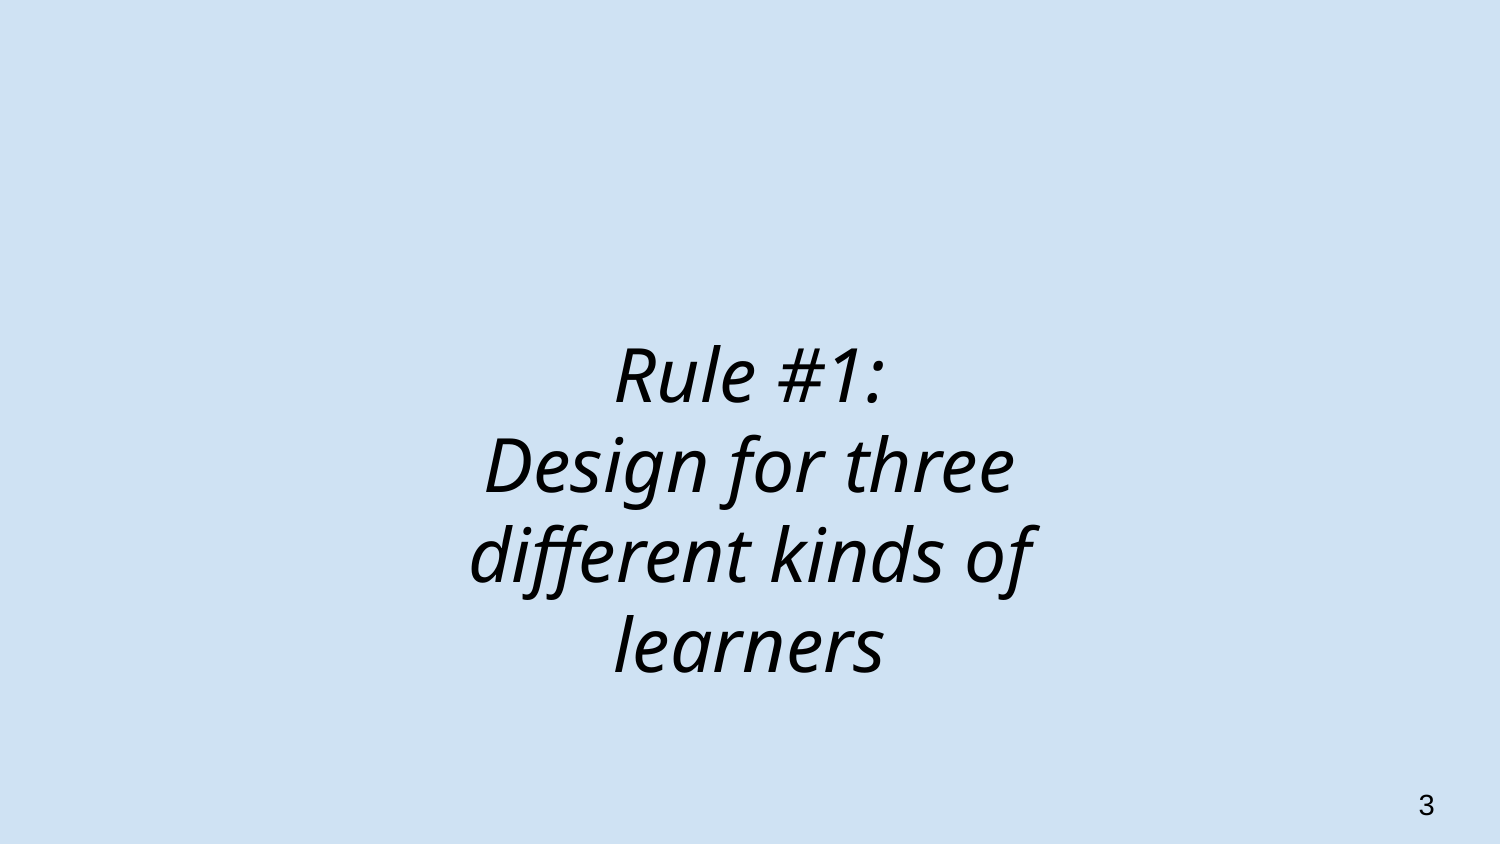

Rule #1:
Design for three different kinds of learners